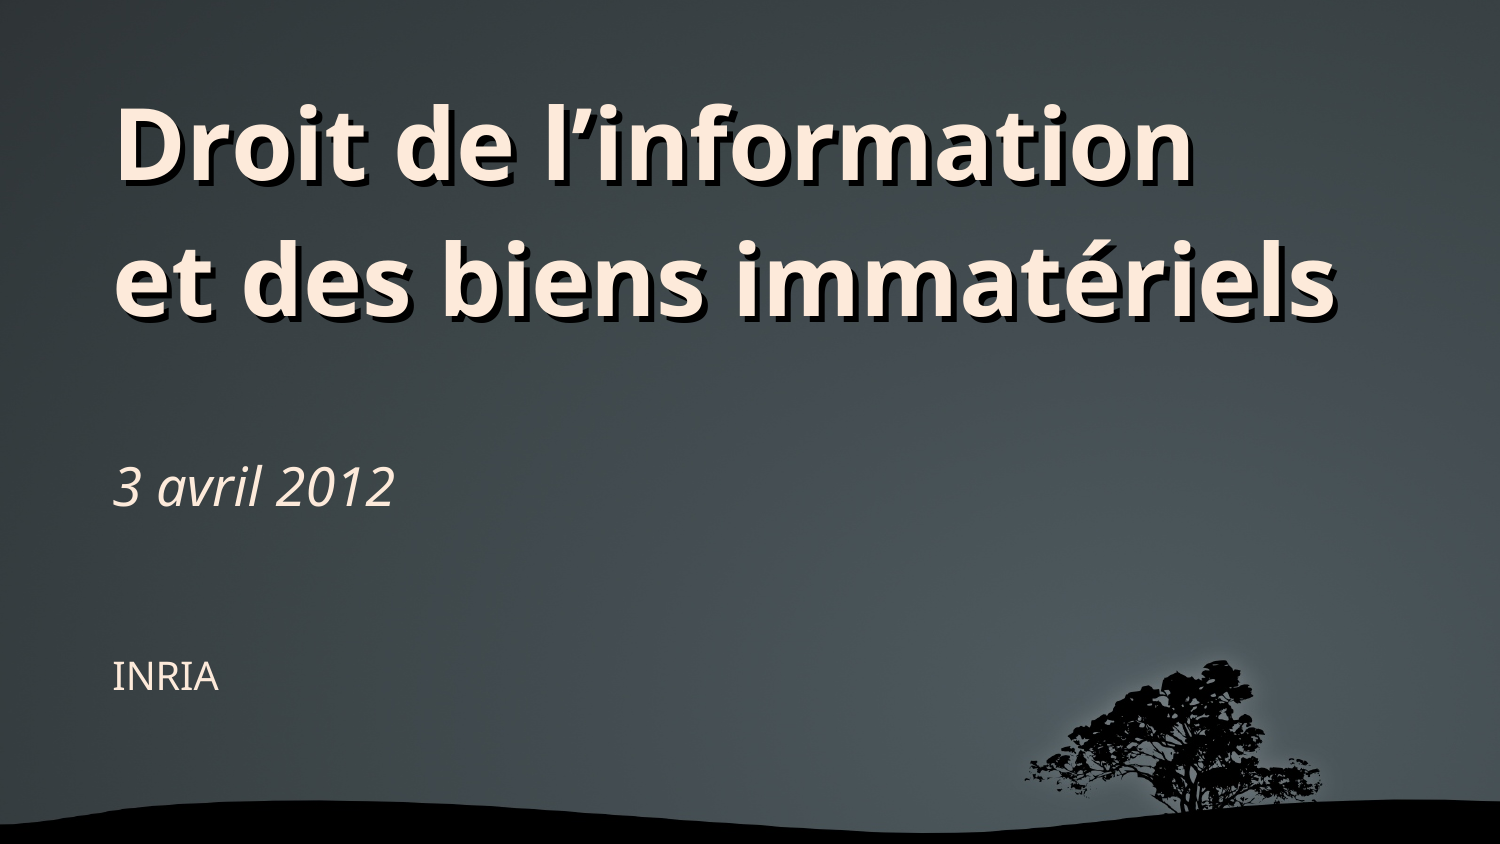

Droit de l’information
et des biens immatériels
3 avril 2012
INRIA